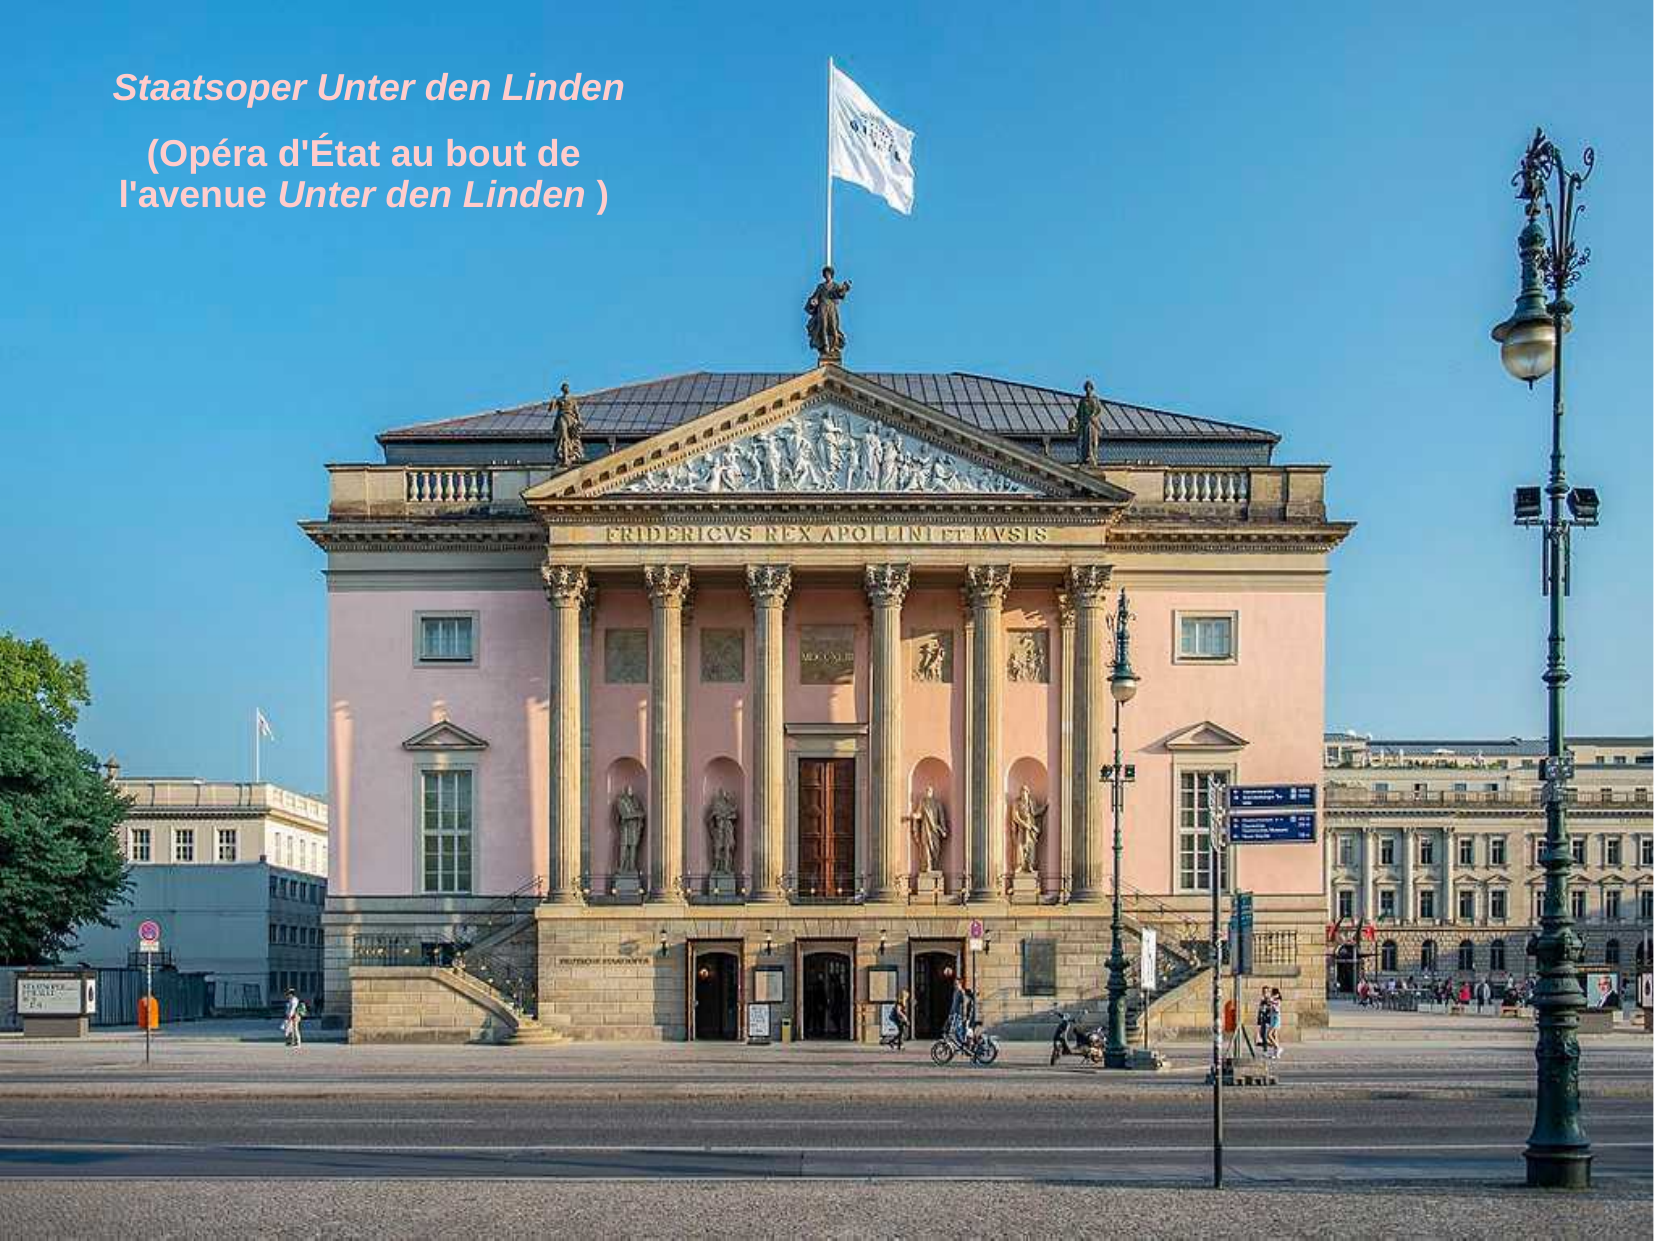

Staatsoper Unter den Linden
(Opéra d'État au bout de
l'avenue Unter den Linden )